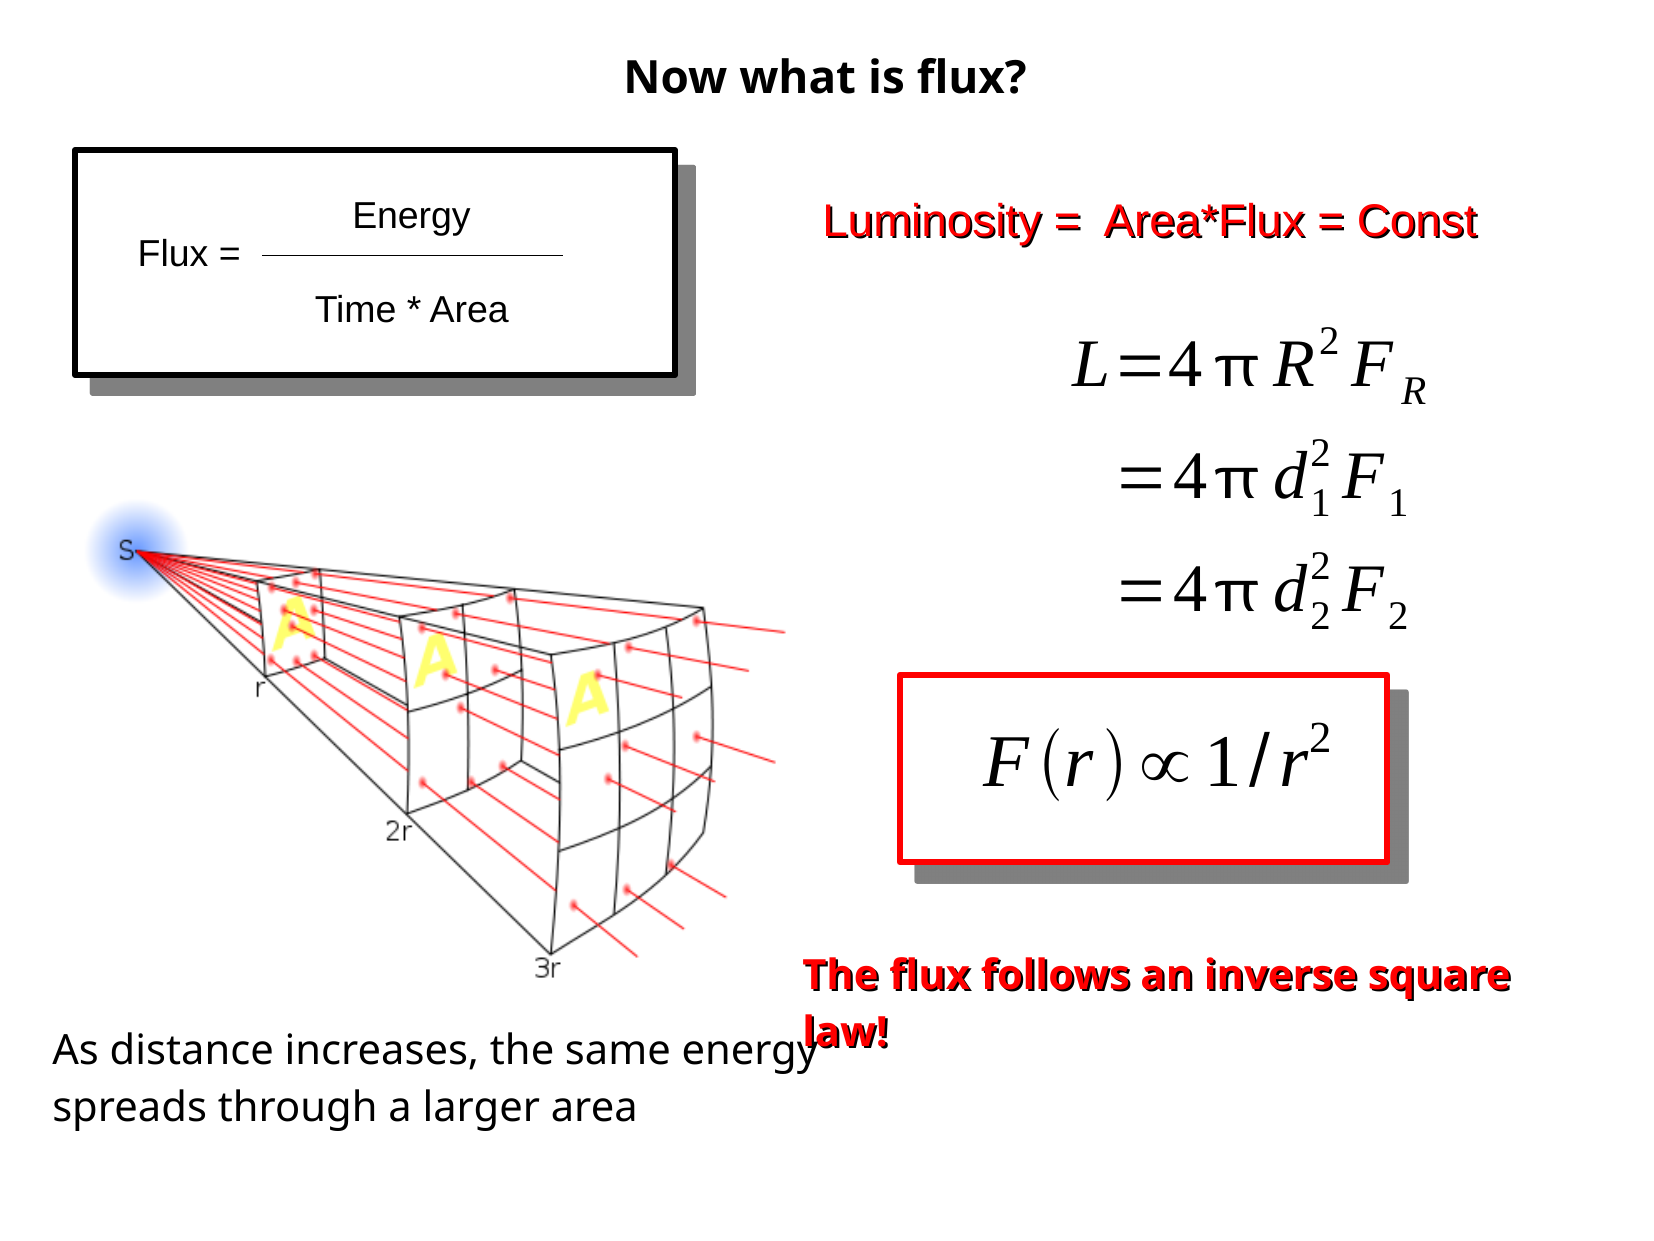

Now what is flux?
Energy
Luminosity = Area*Flux = Const
 Flux =
Time * Area
The flux follows an inverse square law!
As distance increases, the same energy spreads through a larger area